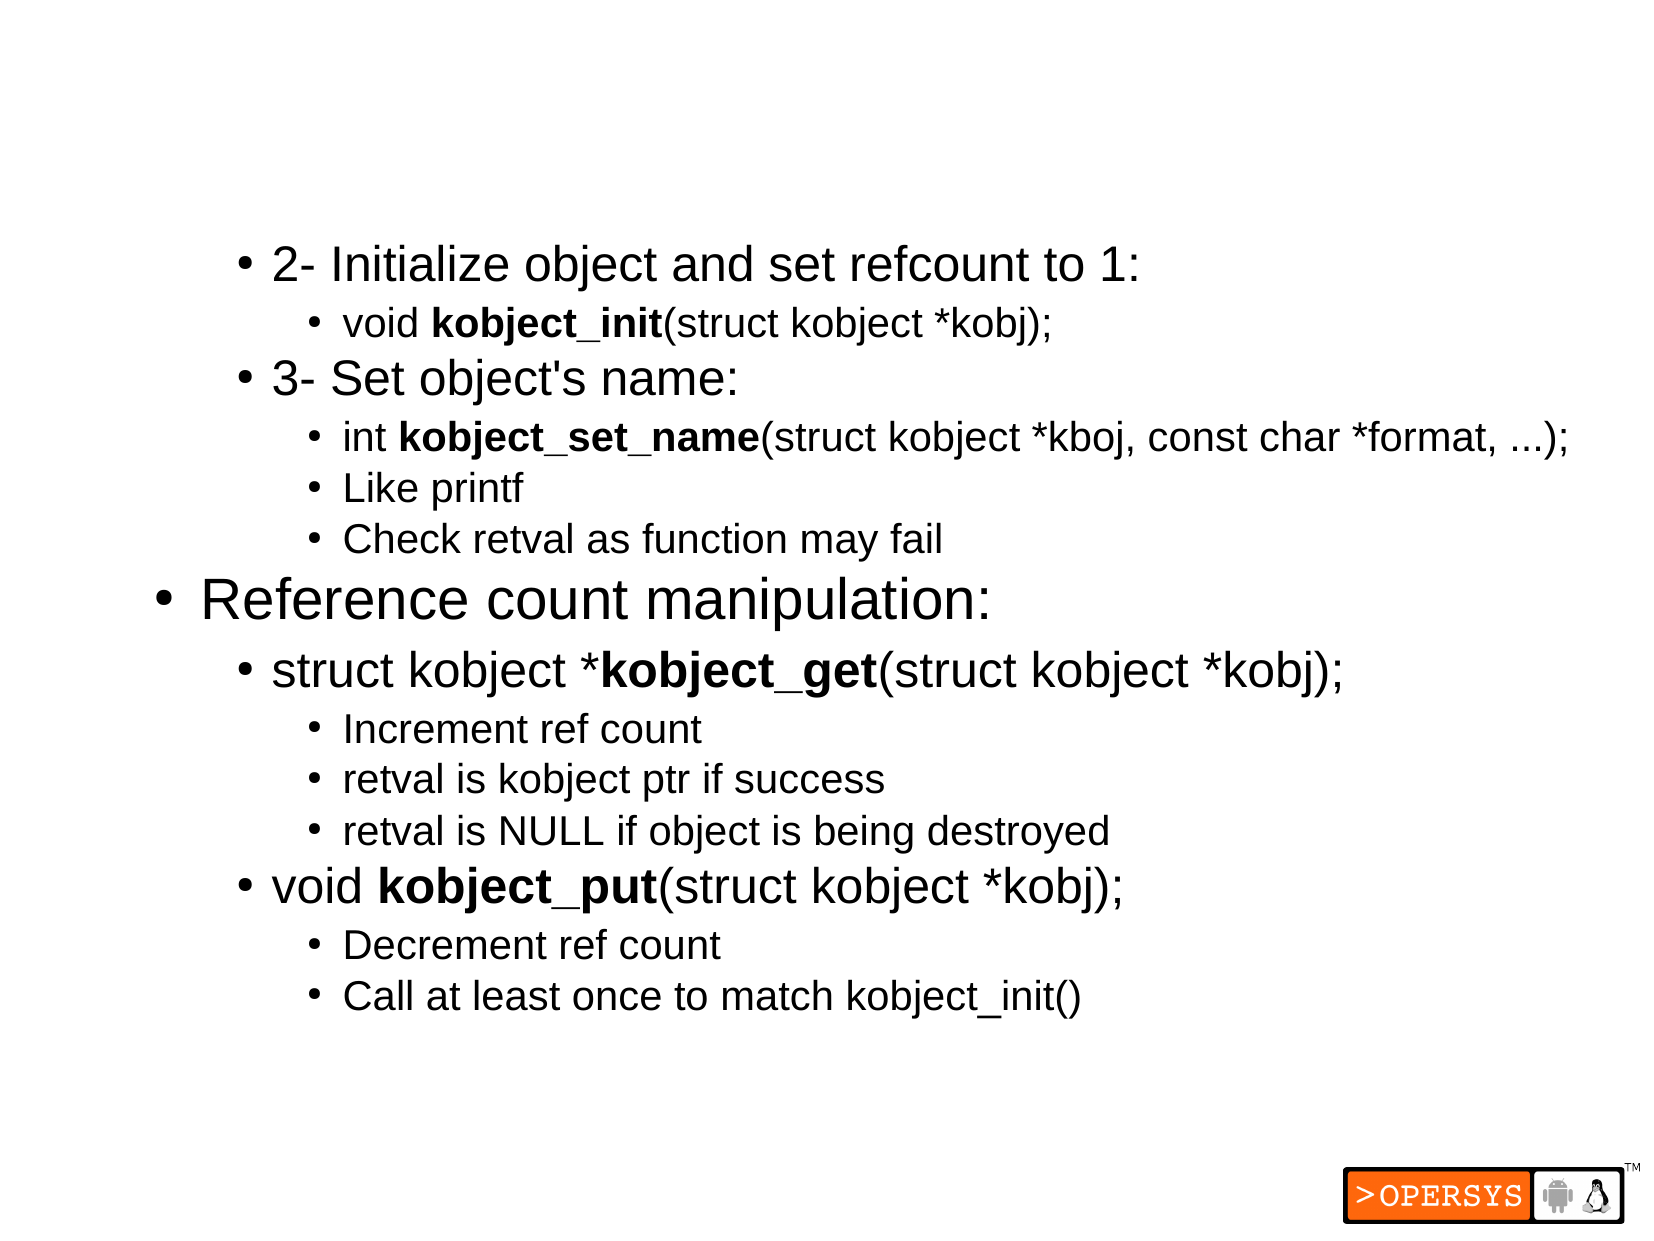

# 2- Initialize object and set refcount to 1:
void kobject_init(struct kobject *kobj);
3- Set object's name:
int kobject_set_name(struct kobject *kboj, const char *format, ...);
Like printf
Check retval as function may fail
Reference count manipulation:
struct kobject *kobject_get(struct kobject *kobj);
Increment ref count
retval is kobject ptr if success
retval is NULL if object is being destroyed
void kobject_put(struct kobject *kobj);
Decrement ref count
Call at least once to match kobject_init()